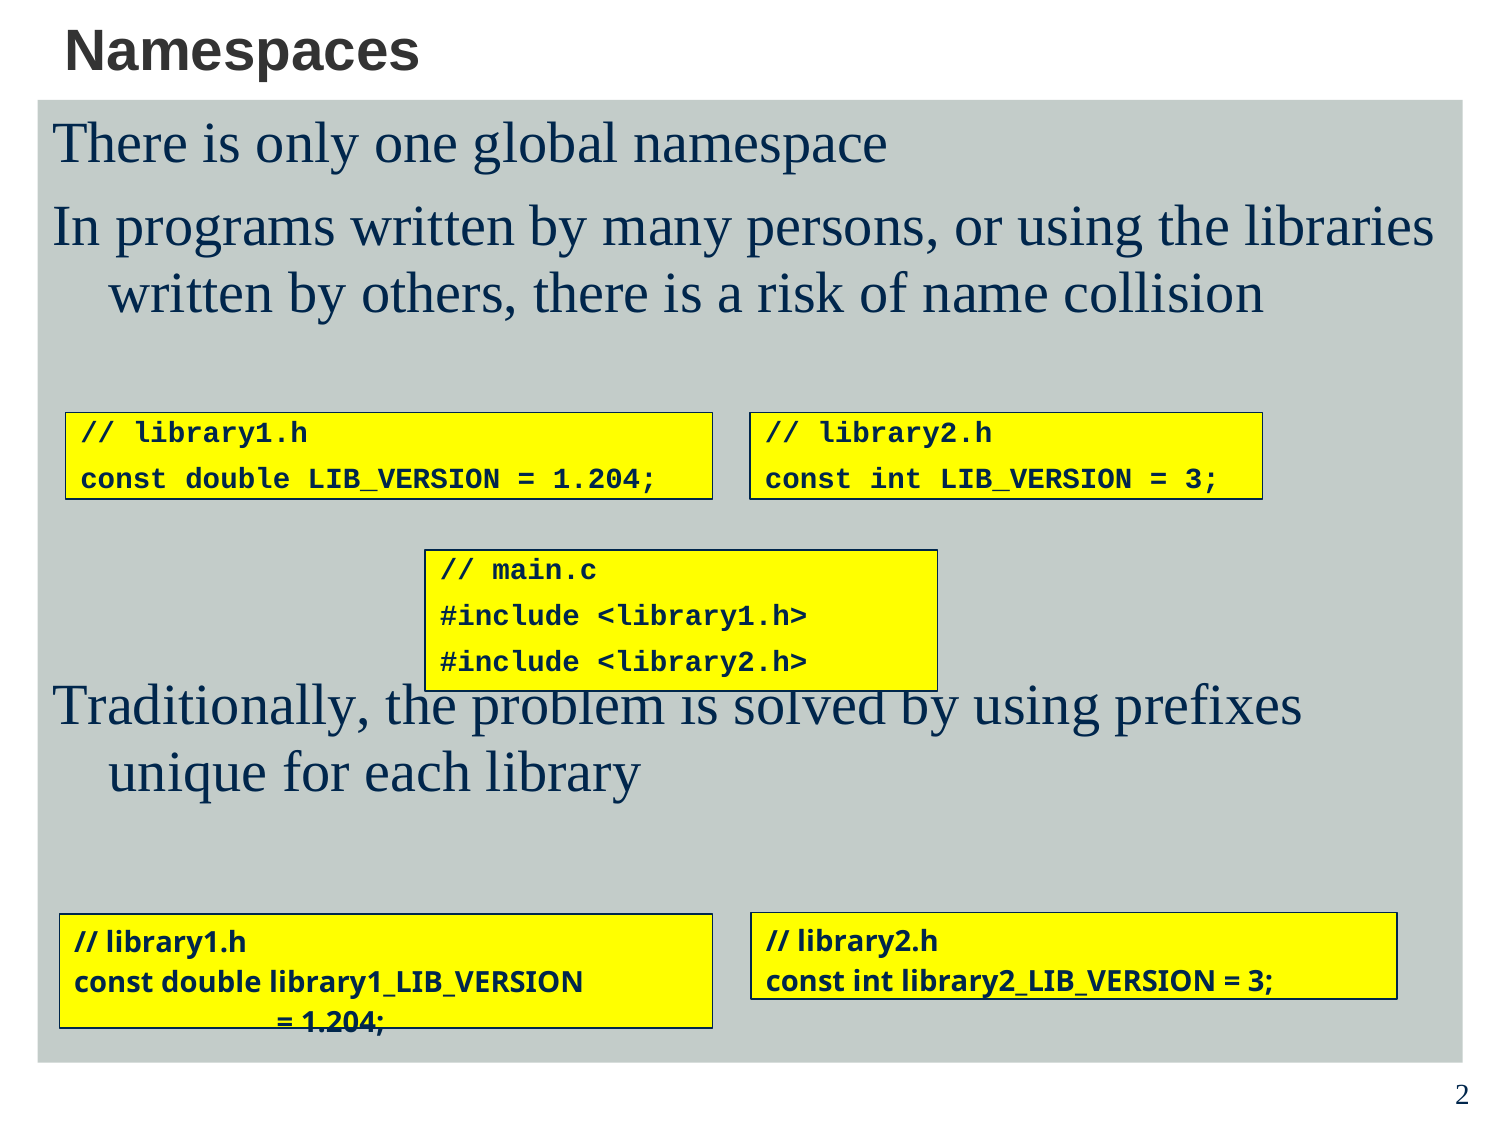

# Namespaces
There is only one global namespace
In programs written by many persons, or using the libraries written by others, there is a risk of name collision
Traditionally, the problem is solved by using prefixes unique for each library
// library1.h
const double LIB_VERSION = 1.204;
// library2.h
const int LIB_VERSION = 3;
// main.c
#include <library1.h>
#include <library2.h>
// library2.h
const int library2_LIB_VERSION = 3;
// library1.h
const double library1_LIB_VERSION
 = 1.204;